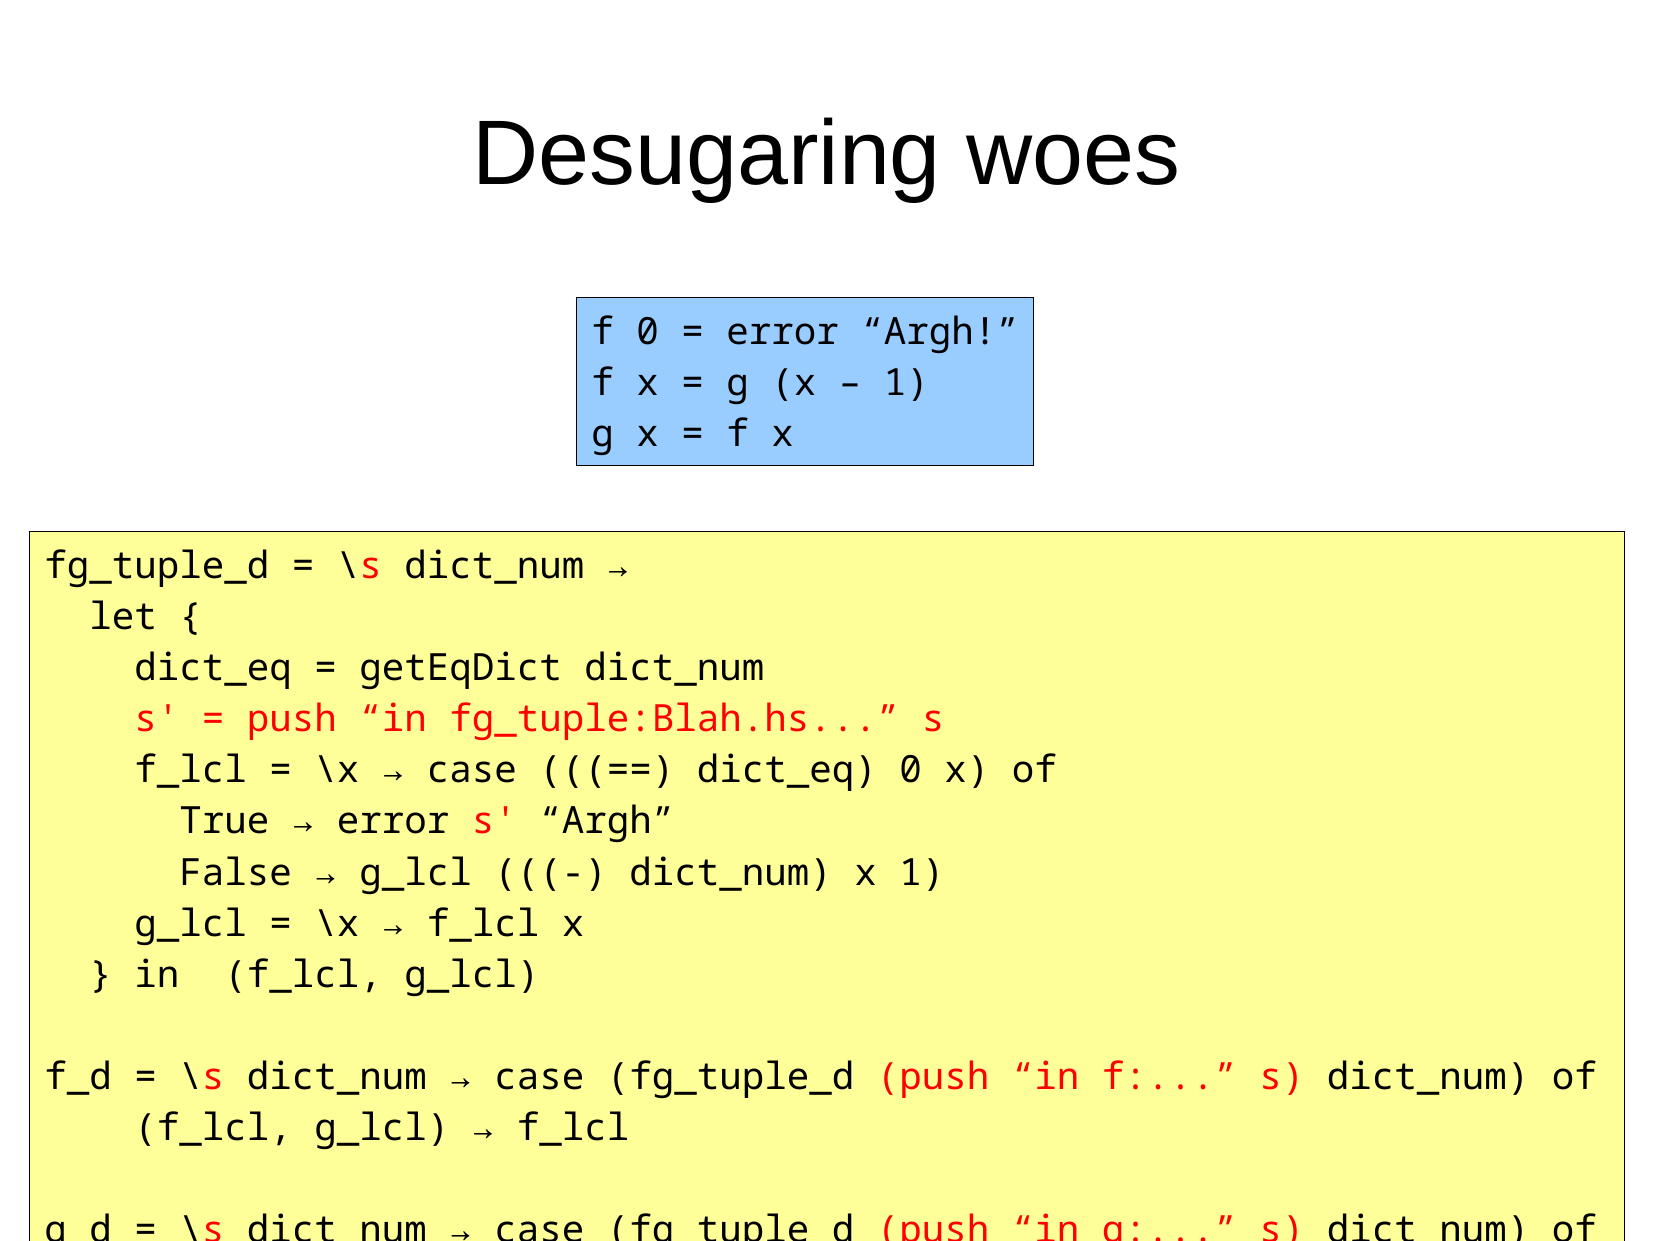

# Desugaring woes
f 0 = error “Argh!”
f x = g (x – 1)
g x = f x
fg_tuple_d = \s dict_num →
 let {
 dict_eq = getEqDict dict_num
 s' = push “in fg_tuple:Blah.hs...” s
 f_lcl = \x → case (((==) dict_eq) 0 x) of
 True → error s' “Argh”
 False → g_lcl (((-) dict_num) x 1)
 g_lcl = \x → f_lcl x
 } in (f_lcl, g_lcl)
f_d = \s dict_num → case (fg_tuple_d (push “in f:...” s) dict_num) of
 (f_lcl, g_lcl) → f_lcl
g_d = \s dict_num → case (fg_tuple_d (push “in g:...” s) dict_num) of
 (f_lcl, g_lcl) → g_lcl